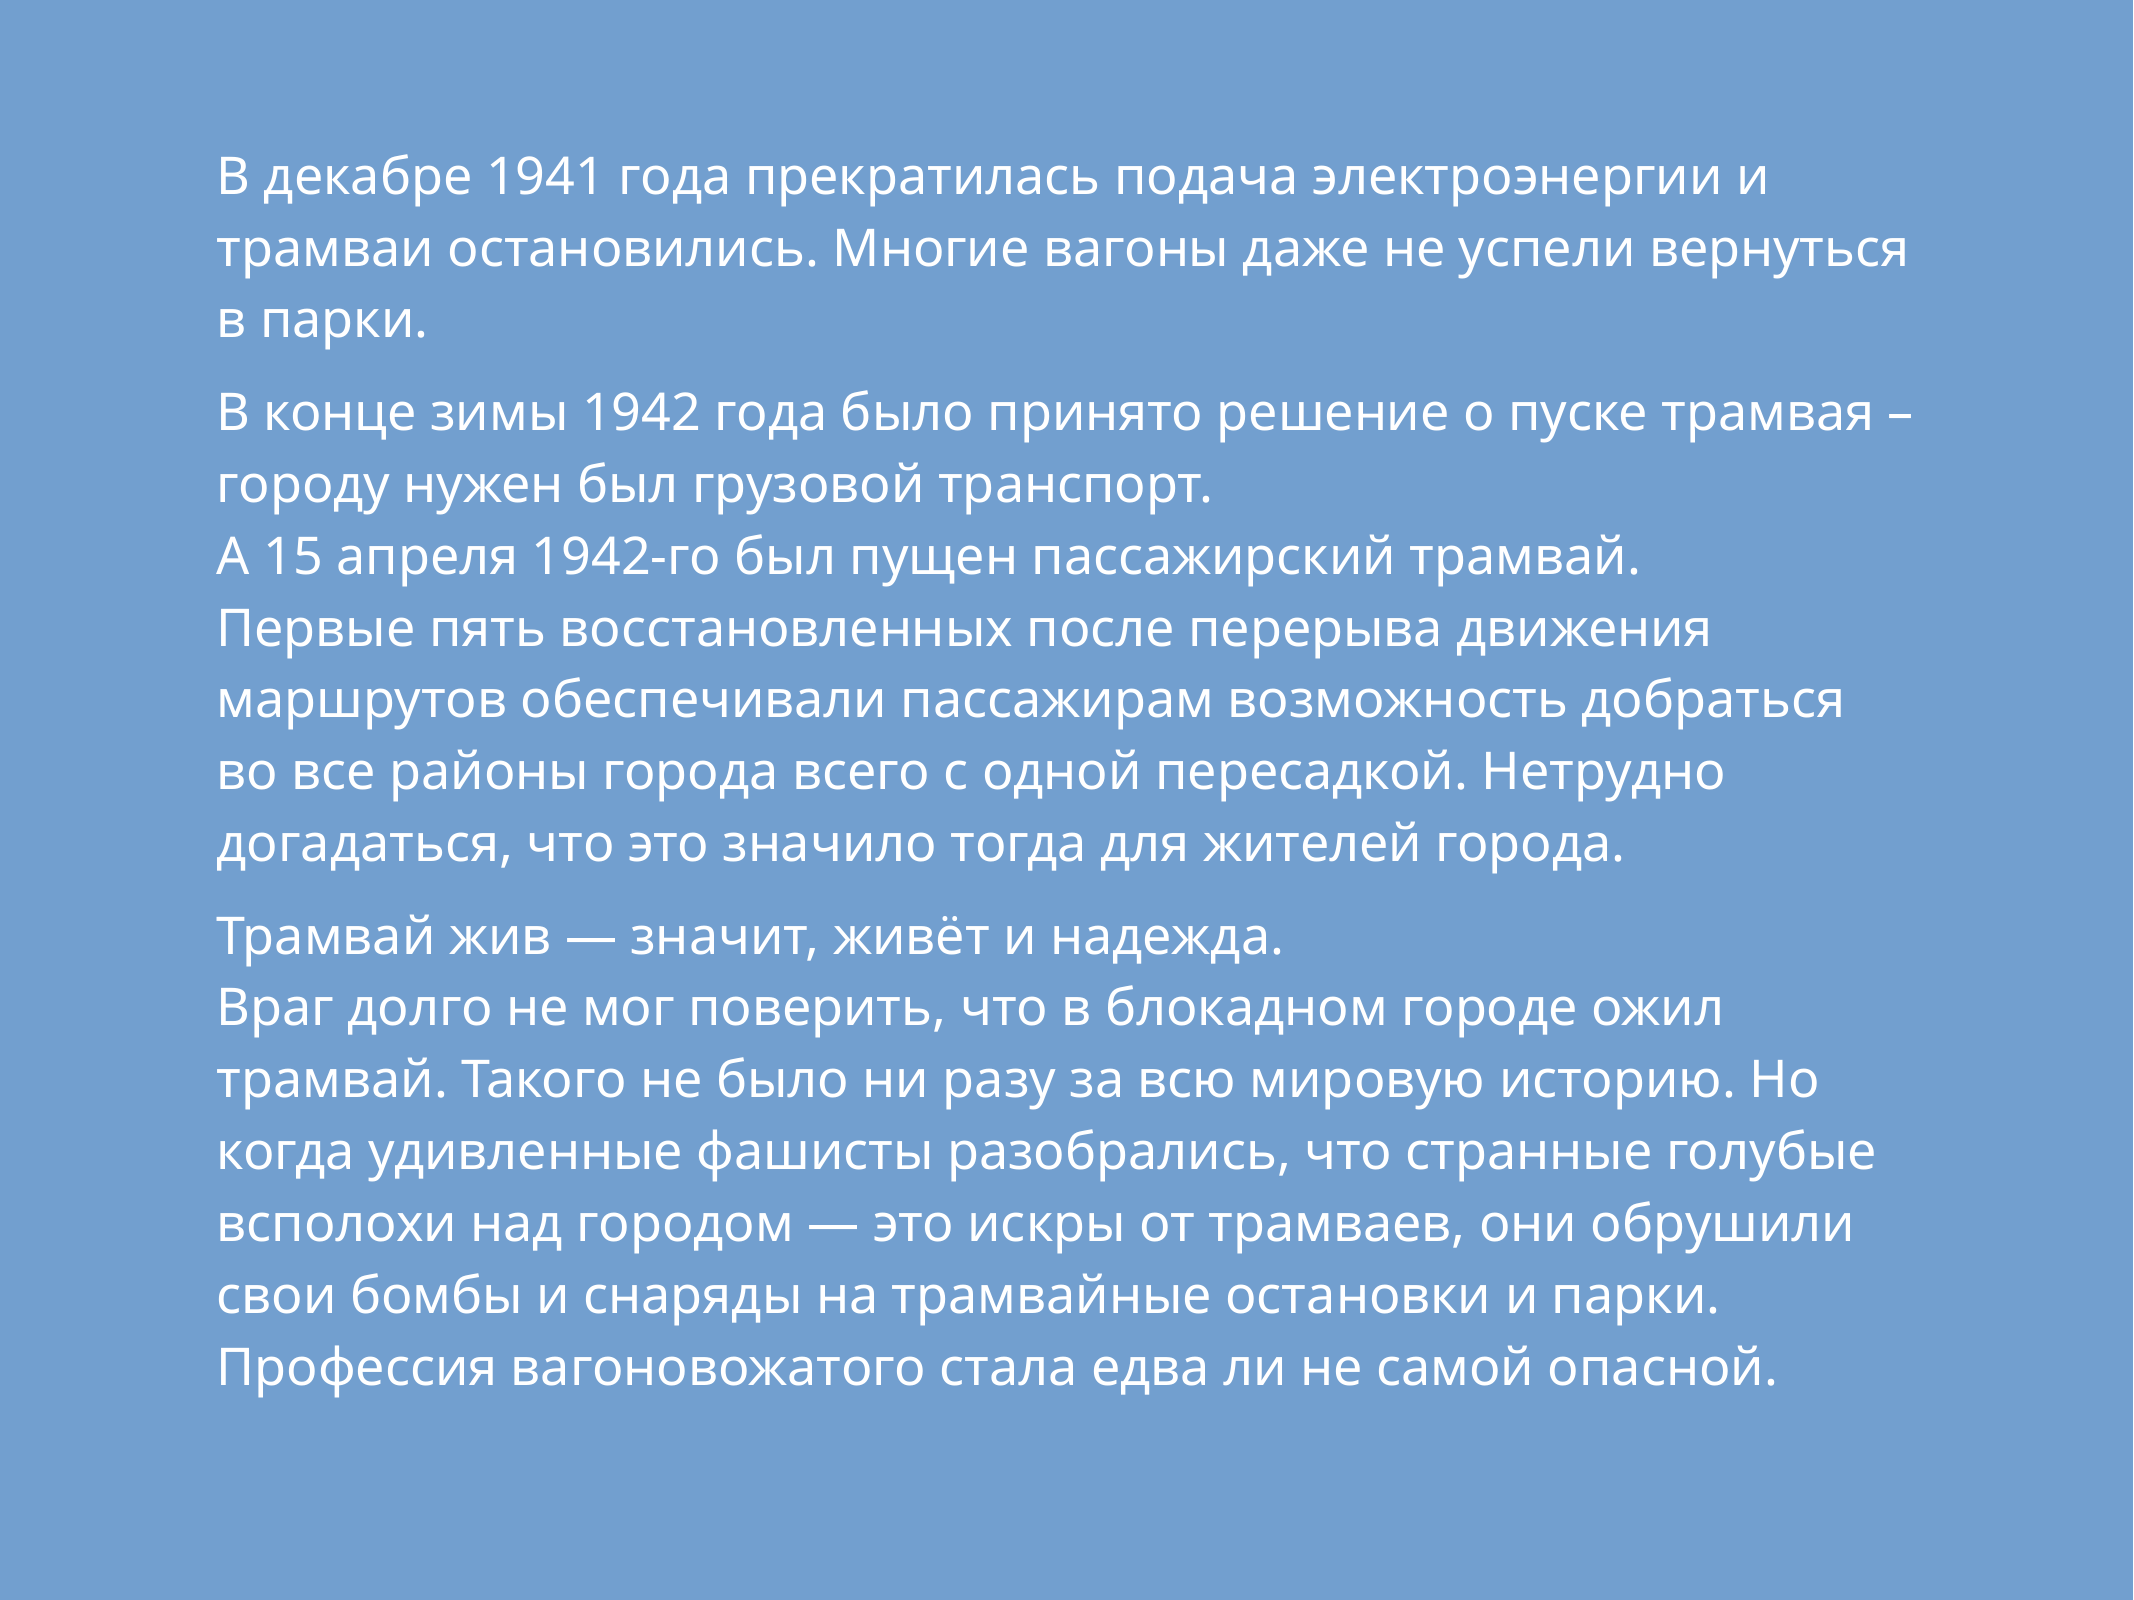

# В декабре 1941 года прекратилась подача электроэнергии и трамваи остановились. Многие вагоны даже не успели вернуться в парки.
В конце зимы 1942 года было принято решение о пуске трамвая – городу нужен был грузовой транспорт.
А 15 апреля 1942-го был пущен пассажирский трамвай.
Первые пять восстановленных после перерыва движения маршрутов обеспечивали пассажирам возможность добраться во все районы города всего с одной пересадкой. Нетрудно догадаться, что это значило тогда для жителей города.
Трамвай жив — значит, живёт и надежда. 
Враг долго не мог поверить, что в блокадном городе ожил трамвай. Такого не было ни разу за всю мировую историю. Но когда удивленные фашисты разобрались, что странные голубые всполохи над городом — это искры от трамваев, они обрушили свои бомбы и снаряды на трамвайные остановки и парки. Профессия вагоновожатого стала едва ли не самой опасной.